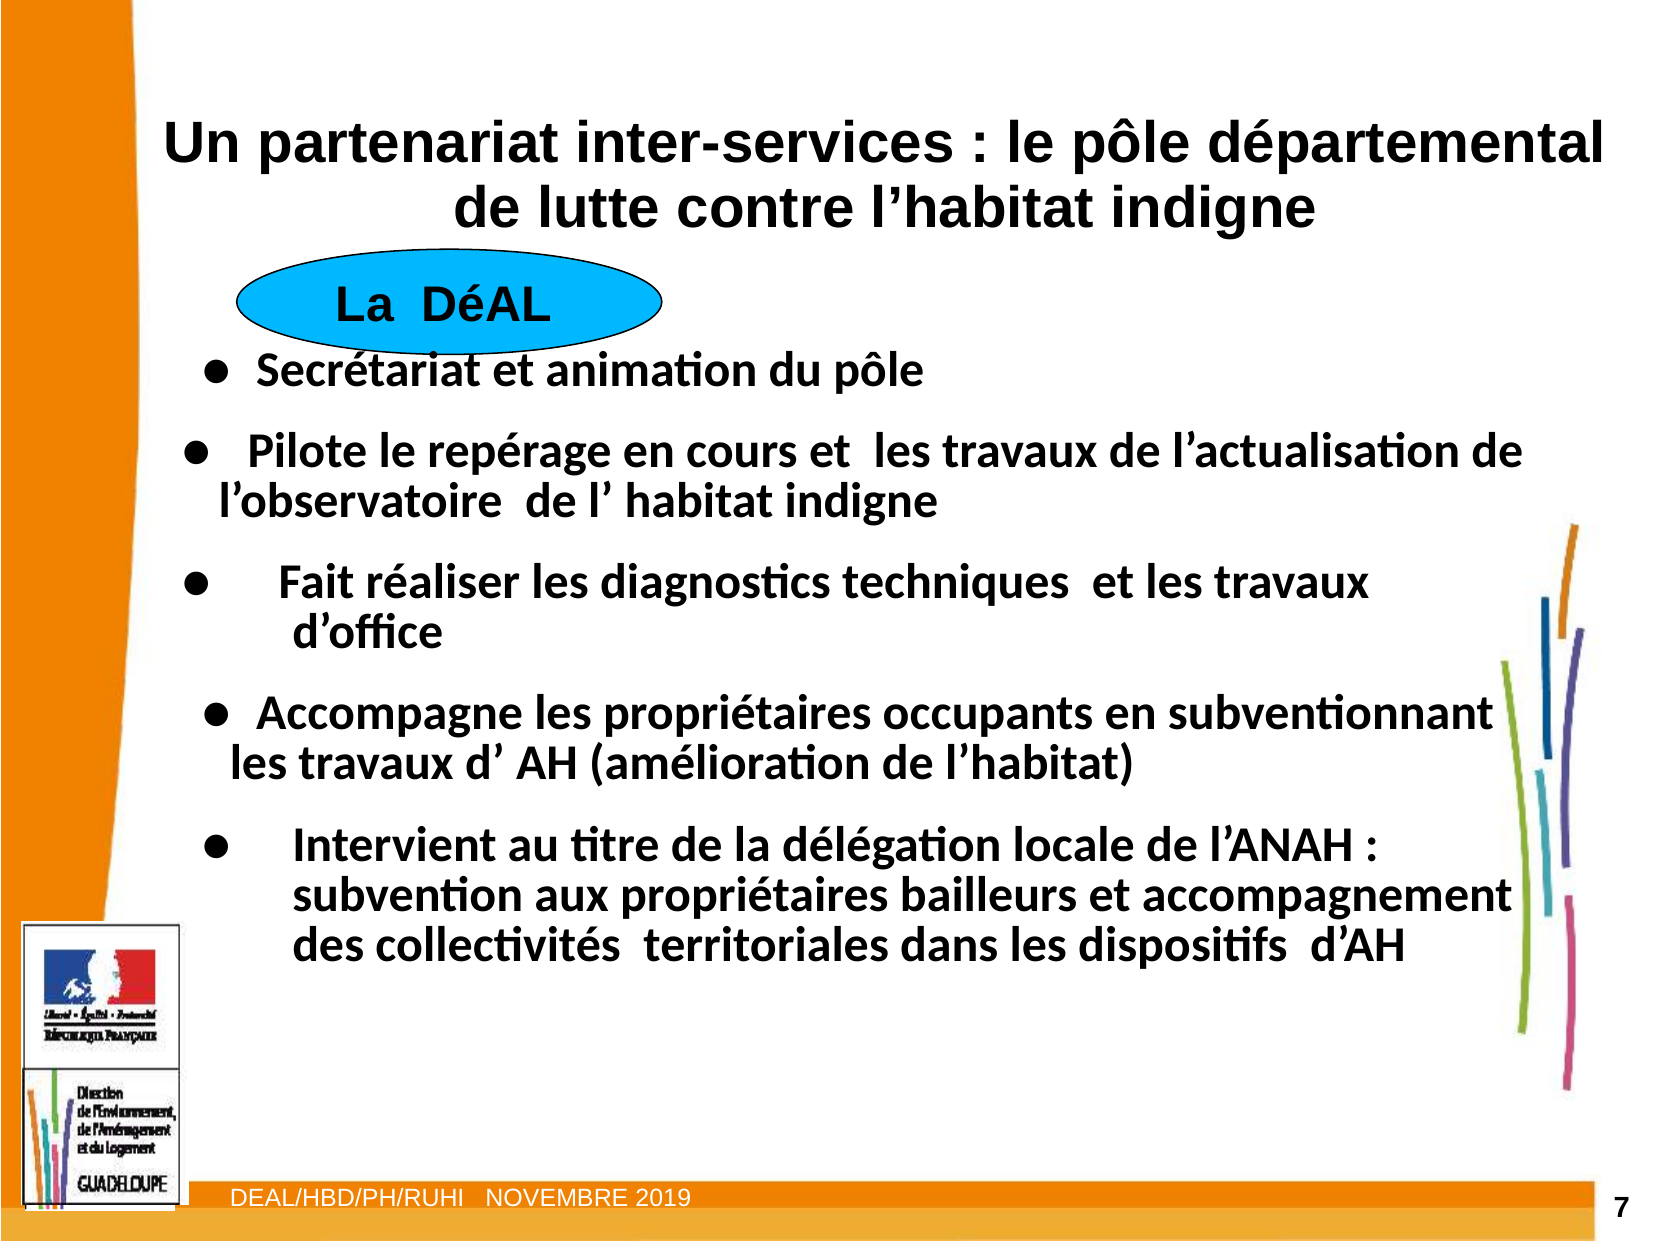

# Un partenariat inter-services : le pôle départemental de lutte contre l’habitat indigne
La DéAL
 ● Secrétariat et animation du pôle
 ● Pilote le repérage en cours et les travaux de l’actualisation de 		l’observatoire de l’ habitat indigne
 ● Fait réaliser les diagnostics techniques et les travaux 				d’office
 ● Accompagne les propriétaires occupants en subventionnant 	 les travaux d’ AH (amélioration de l’habitat)
 ● 	Intervient au titre de la délégation locale de l’ANAH : 		 			subvention aux propriétaires bailleurs et accompagnement 			des collectivités territoriales dans les dispositifs d’AH
 DEAL/HBD/PH/RUHI NOVEMBRE 2019
7